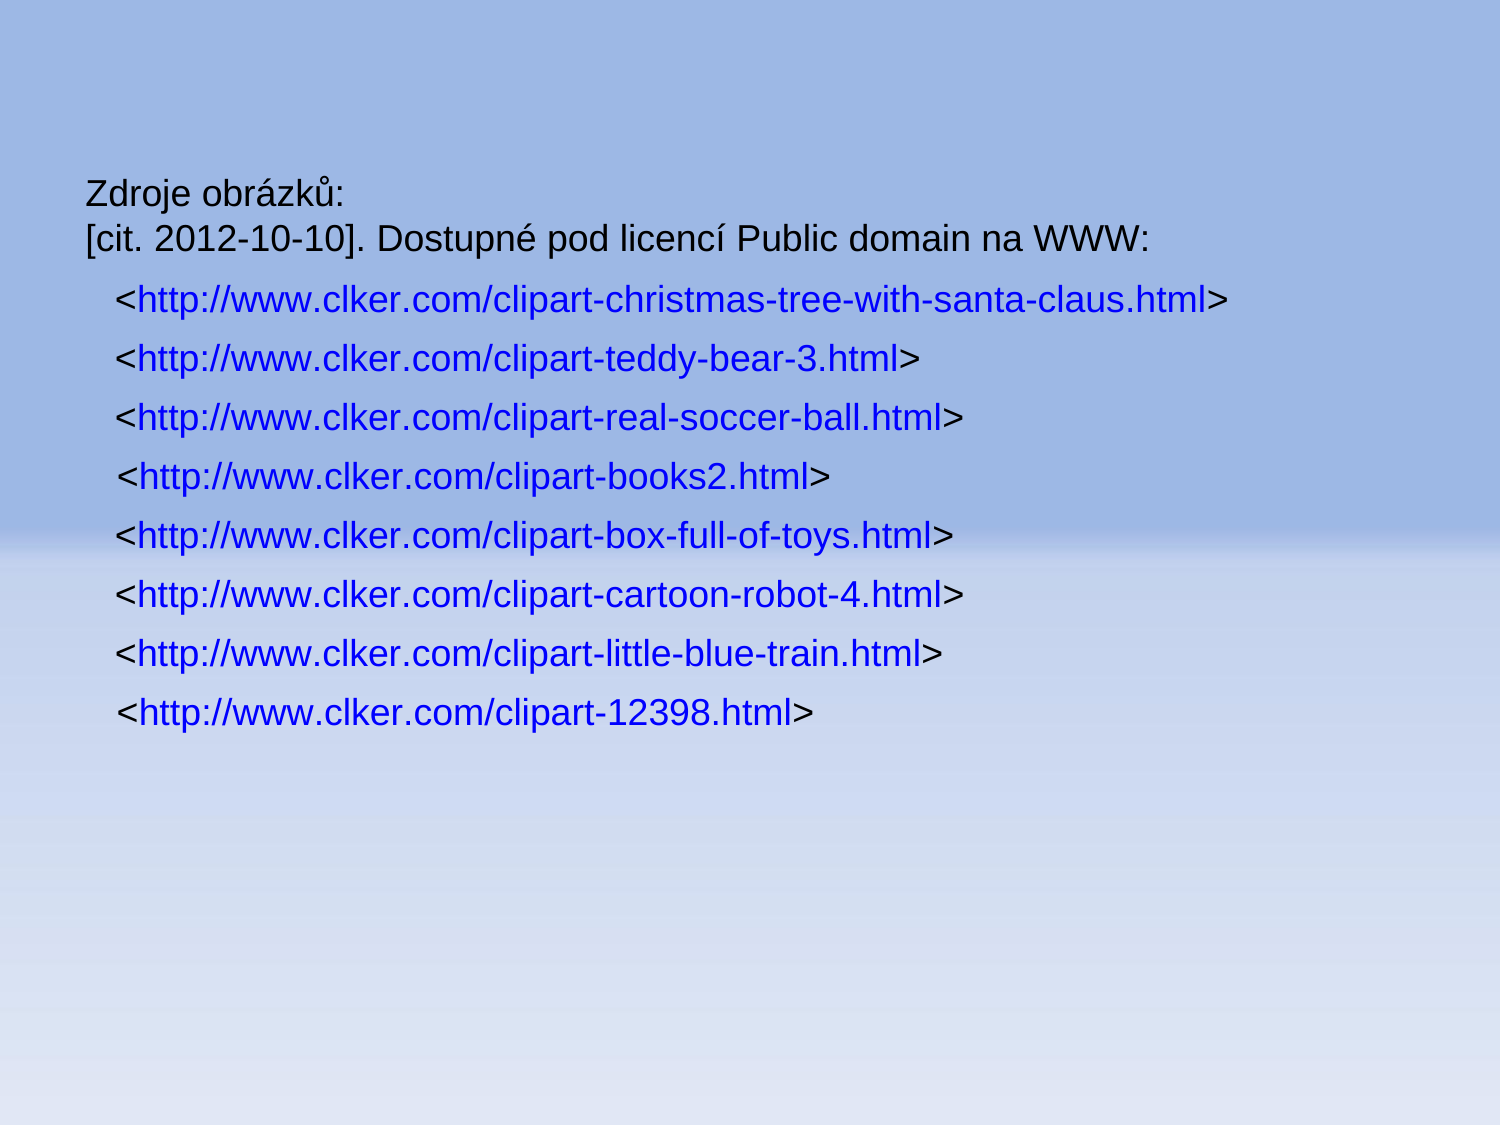

Zdroje obrázků:
[cit. 2012-10-10]. Dostupné pod licencí Public domain na WWW:
<http://www.clker.com/clipart-christmas-tree-with-santa-claus.html>
<http://www.clker.com/clipart-teddy-bear-3.html>
<http://www.clker.com/clipart-real-soccer-ball.html>
<http://www.clker.com/clipart-books2.html>
<http://www.clker.com/clipart-box-full-of-toys.html>
<http://www.clker.com/clipart-cartoon-robot-4.html>
<http://www.clker.com/clipart-little-blue-train.html>
<http://www.clker.com/clipart-12398.html>